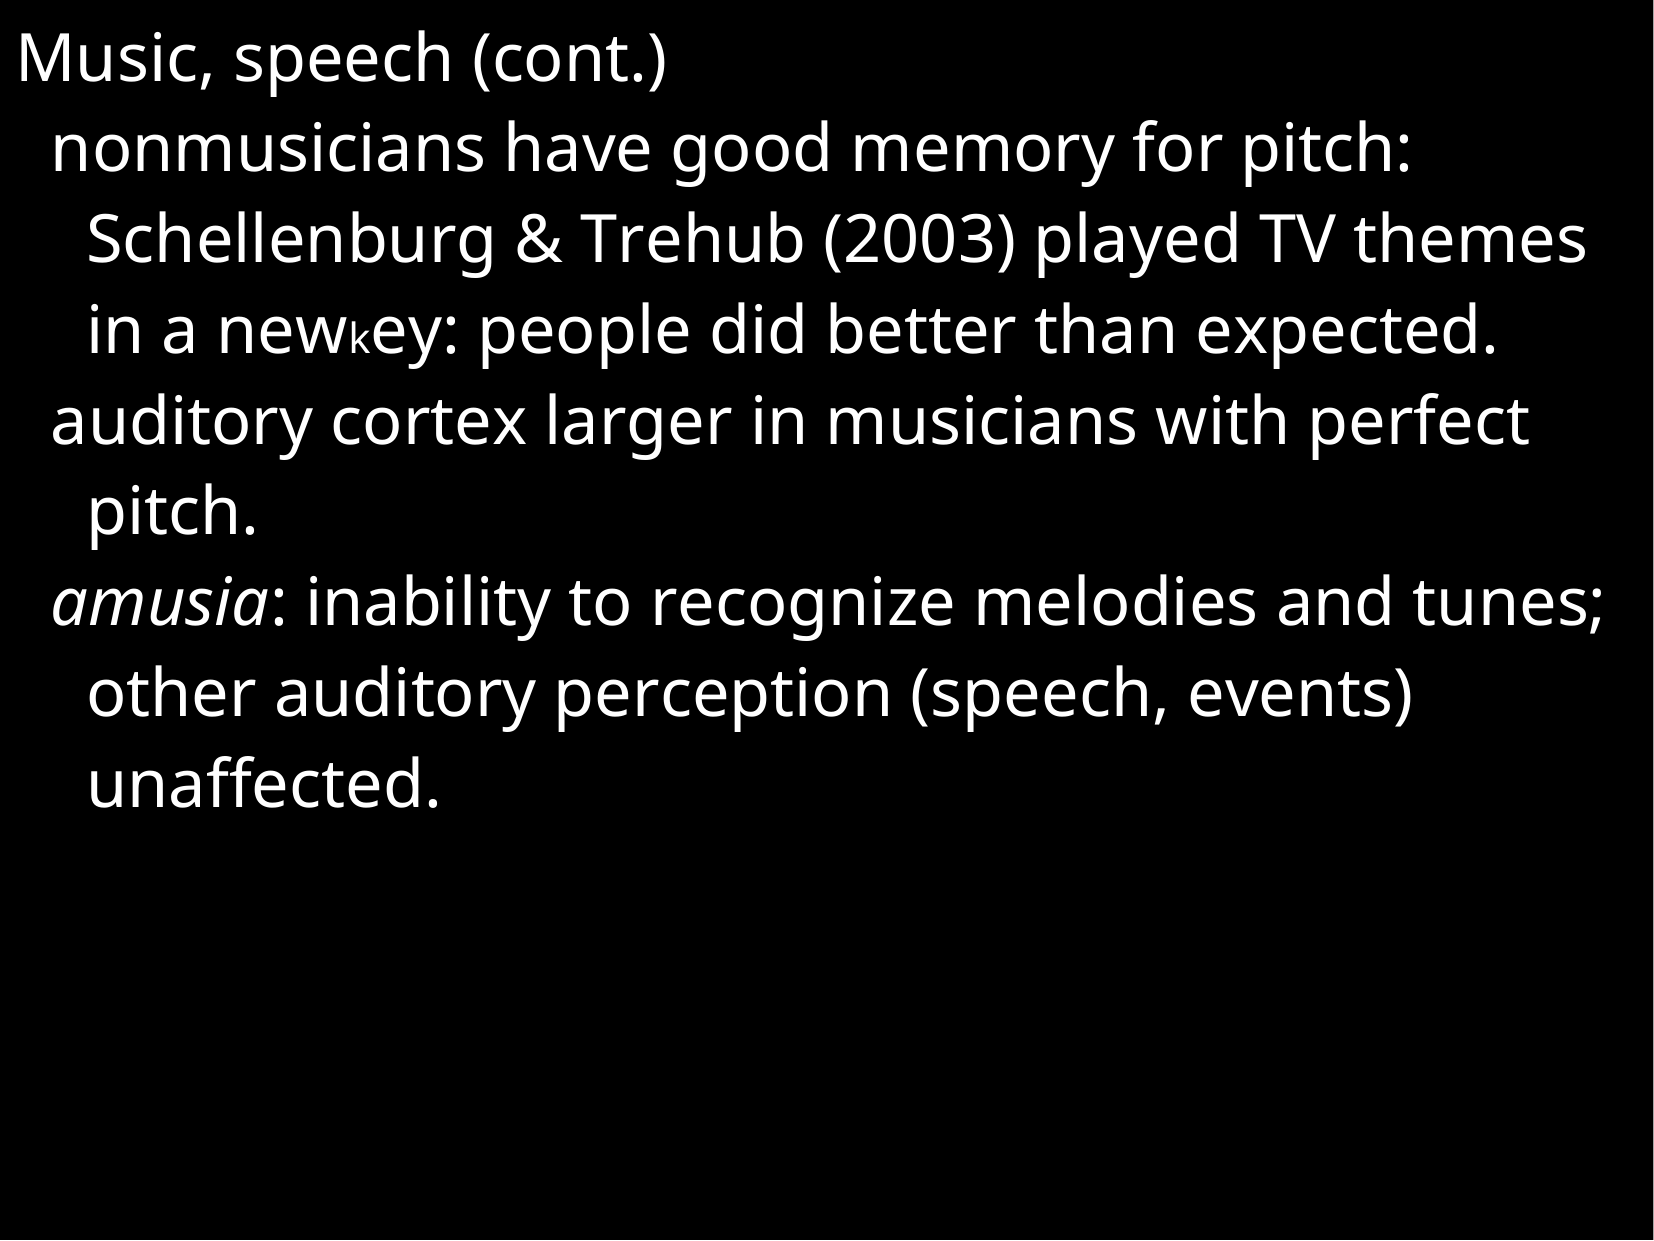

Music, speech (cont.)
nonmusicians have good memory for pitch: Schellenburg & Trehub (2003) played TV themes in a newkey: people did better than expected.
auditory cortex larger in musicians with perfect pitch.
amusia: inability to recognize melodies and tunes; other auditory perception (speech, events) unaffected.